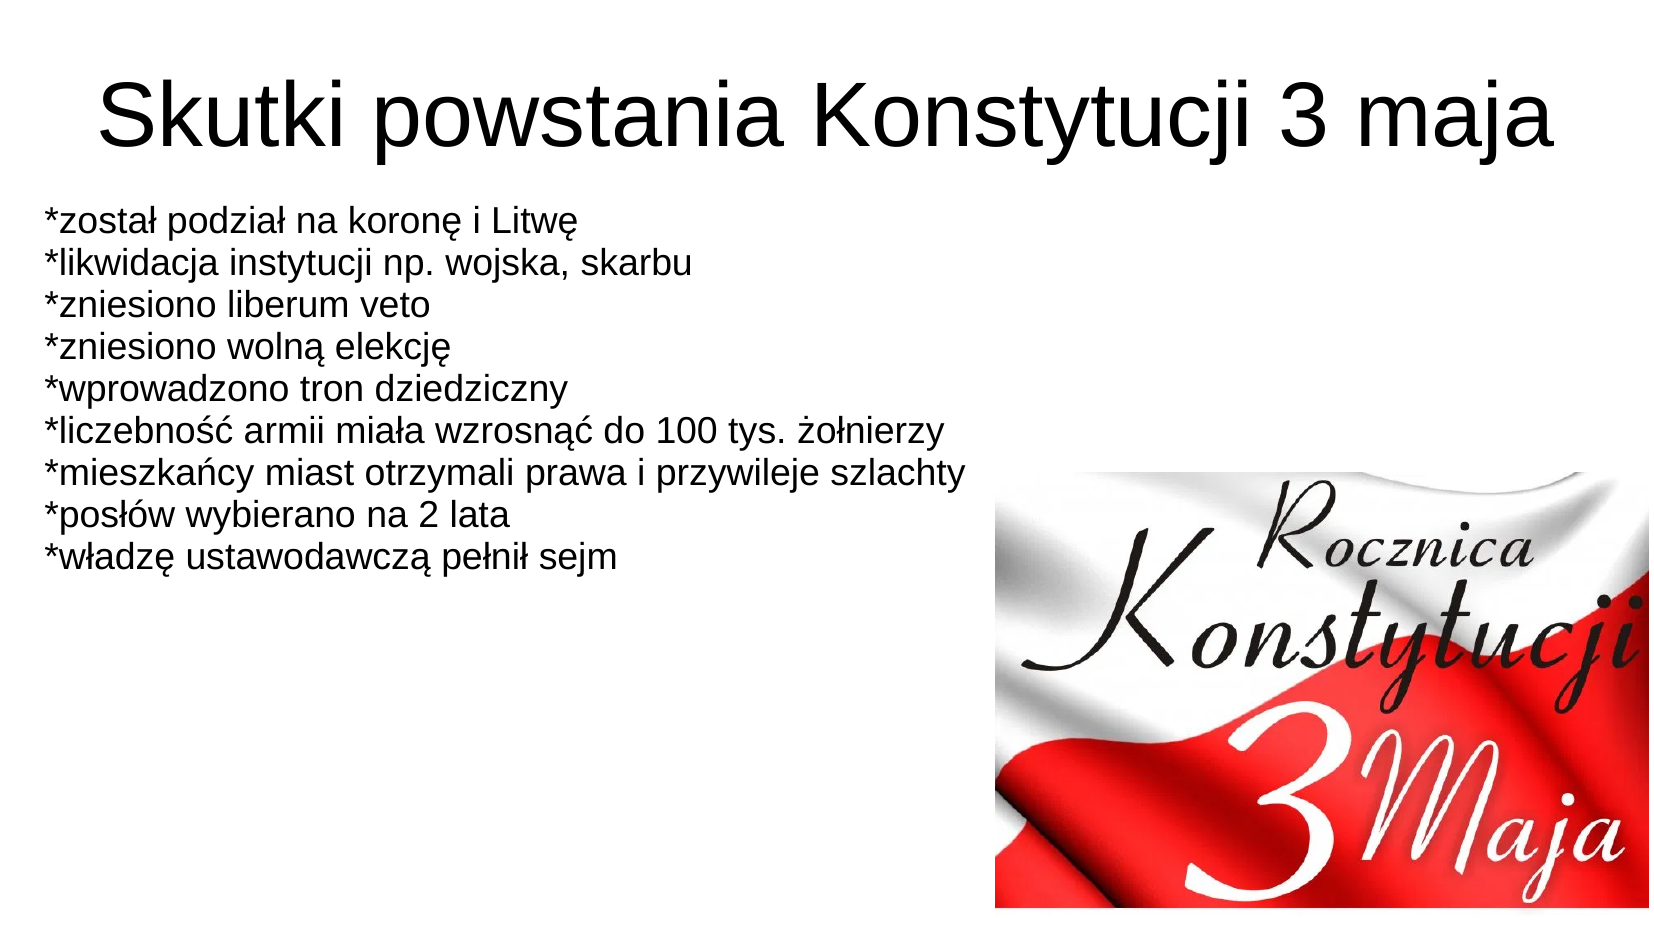

# Skutki powstania Konstytucji 3 maja
*został podział na koronę i Litwę
*likwidacja instytucji np. wojska, skarbu
*zniesiono liberum veto
*zniesiono wolną elekcję
*wprowadzono tron dziedziczny
*liczebność armii miała wzrosnąć do 100 tys. żołnierzy
*mieszkańcy miast otrzymali prawa i przywileje szlachty
*posłów wybierano na 2 lata
*władzę ustawodawczą pełnił sejm